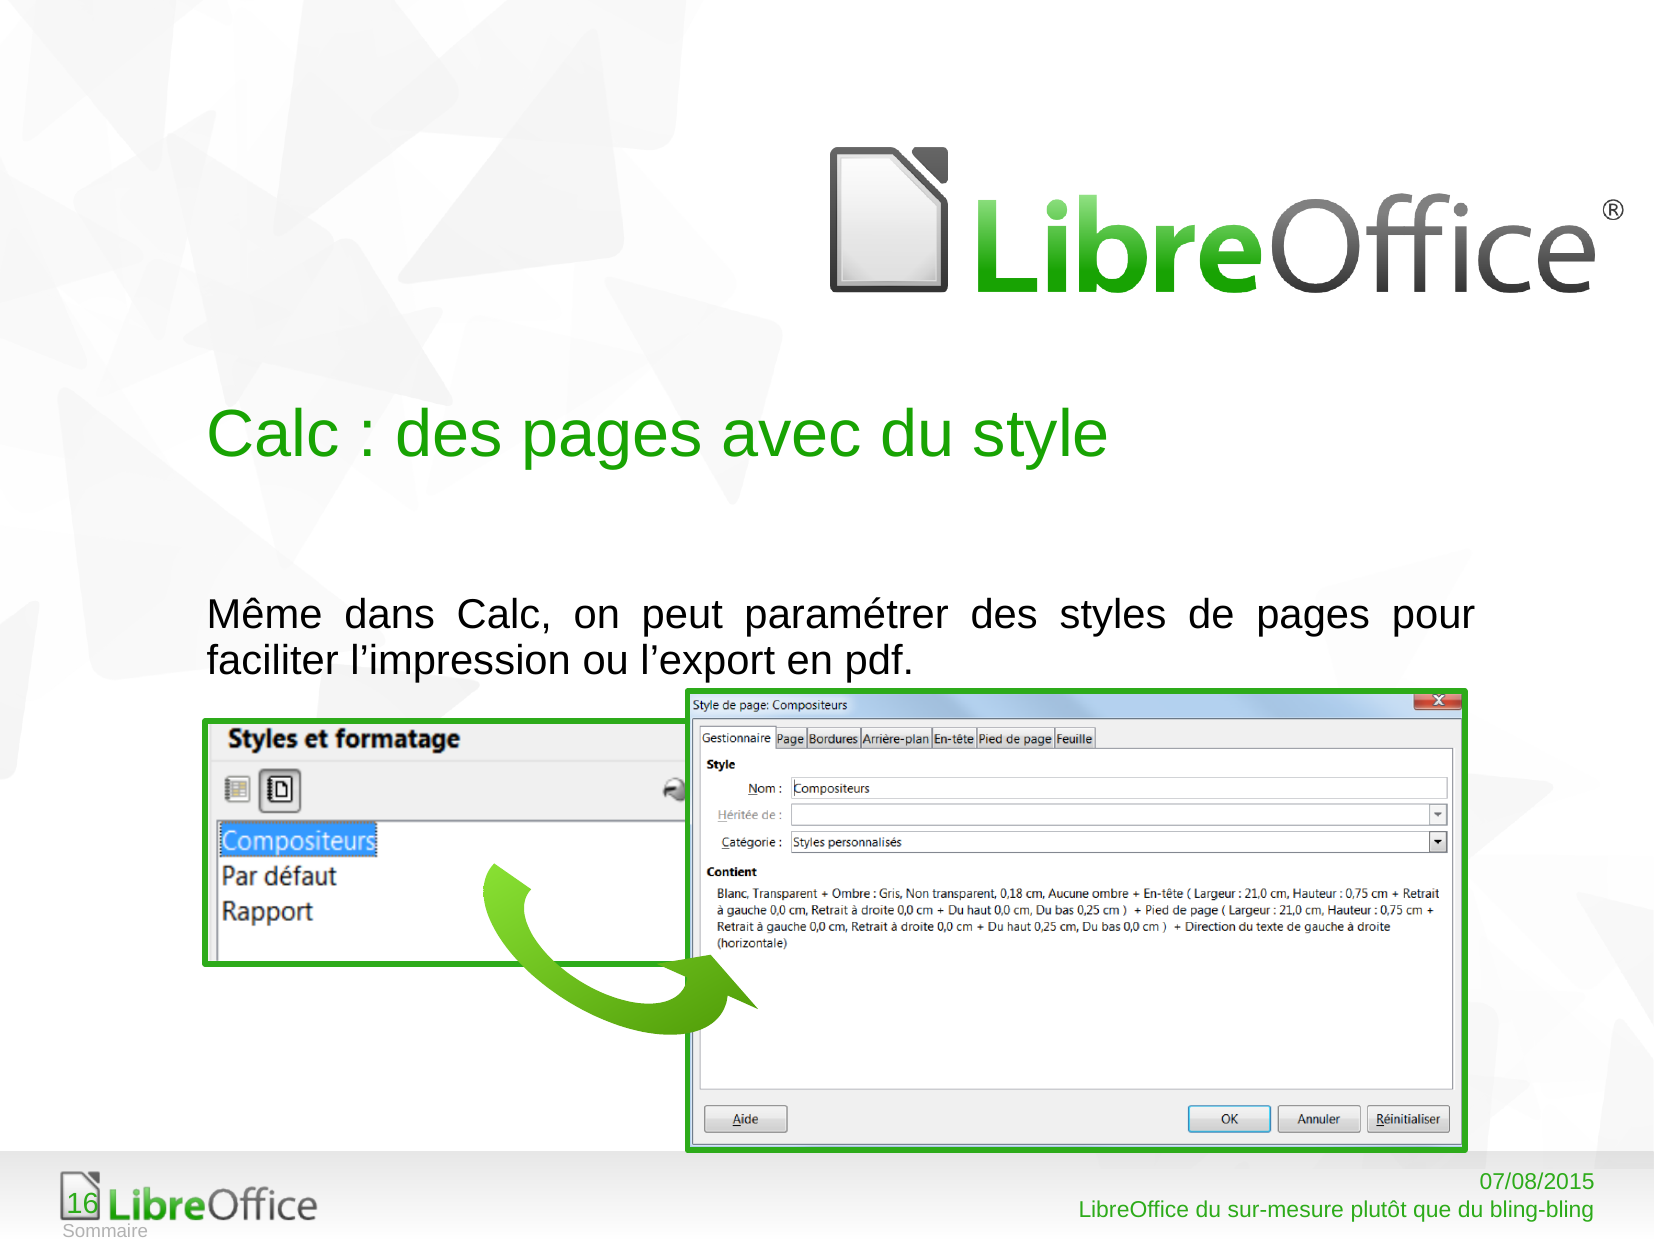

# Calc : des pages avec du style
Même dans Calc, on peut paramétrer des styles de pages pour faciliter l’impression ou l’export en pdf.
07/08/2015
16
LibreOffice du sur-mesure plutôt que du bling-bling